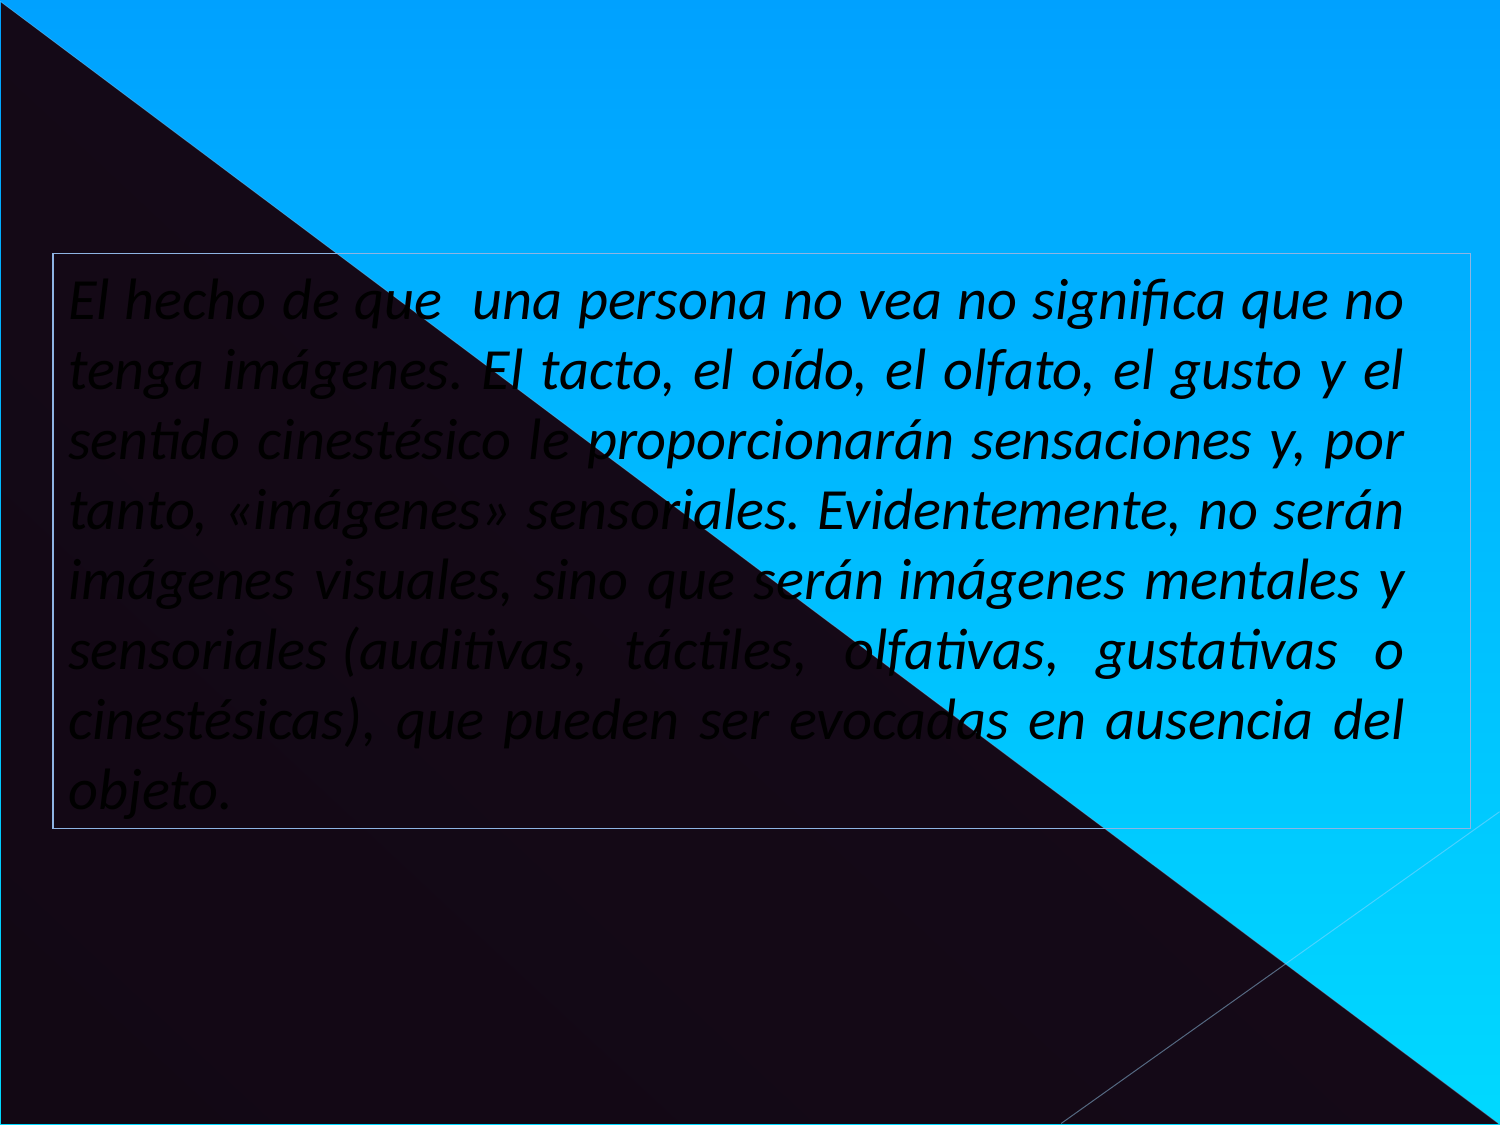

El hecho de que una persona no vea no significa que no tenga imágenes. El tacto, el oído, el olfato, el gusto y el sentido cinestésico le proporcionarán sensaciones y, por tanto, «imágenes» sensoriales. Evidentemente, no serán imágenes visuales, sino que serán imágenes mentales y sensoriales (auditivas, táctiles, olfativas, gustativas o cinestésicas), que pueden ser evocadas en ausencia del objeto.